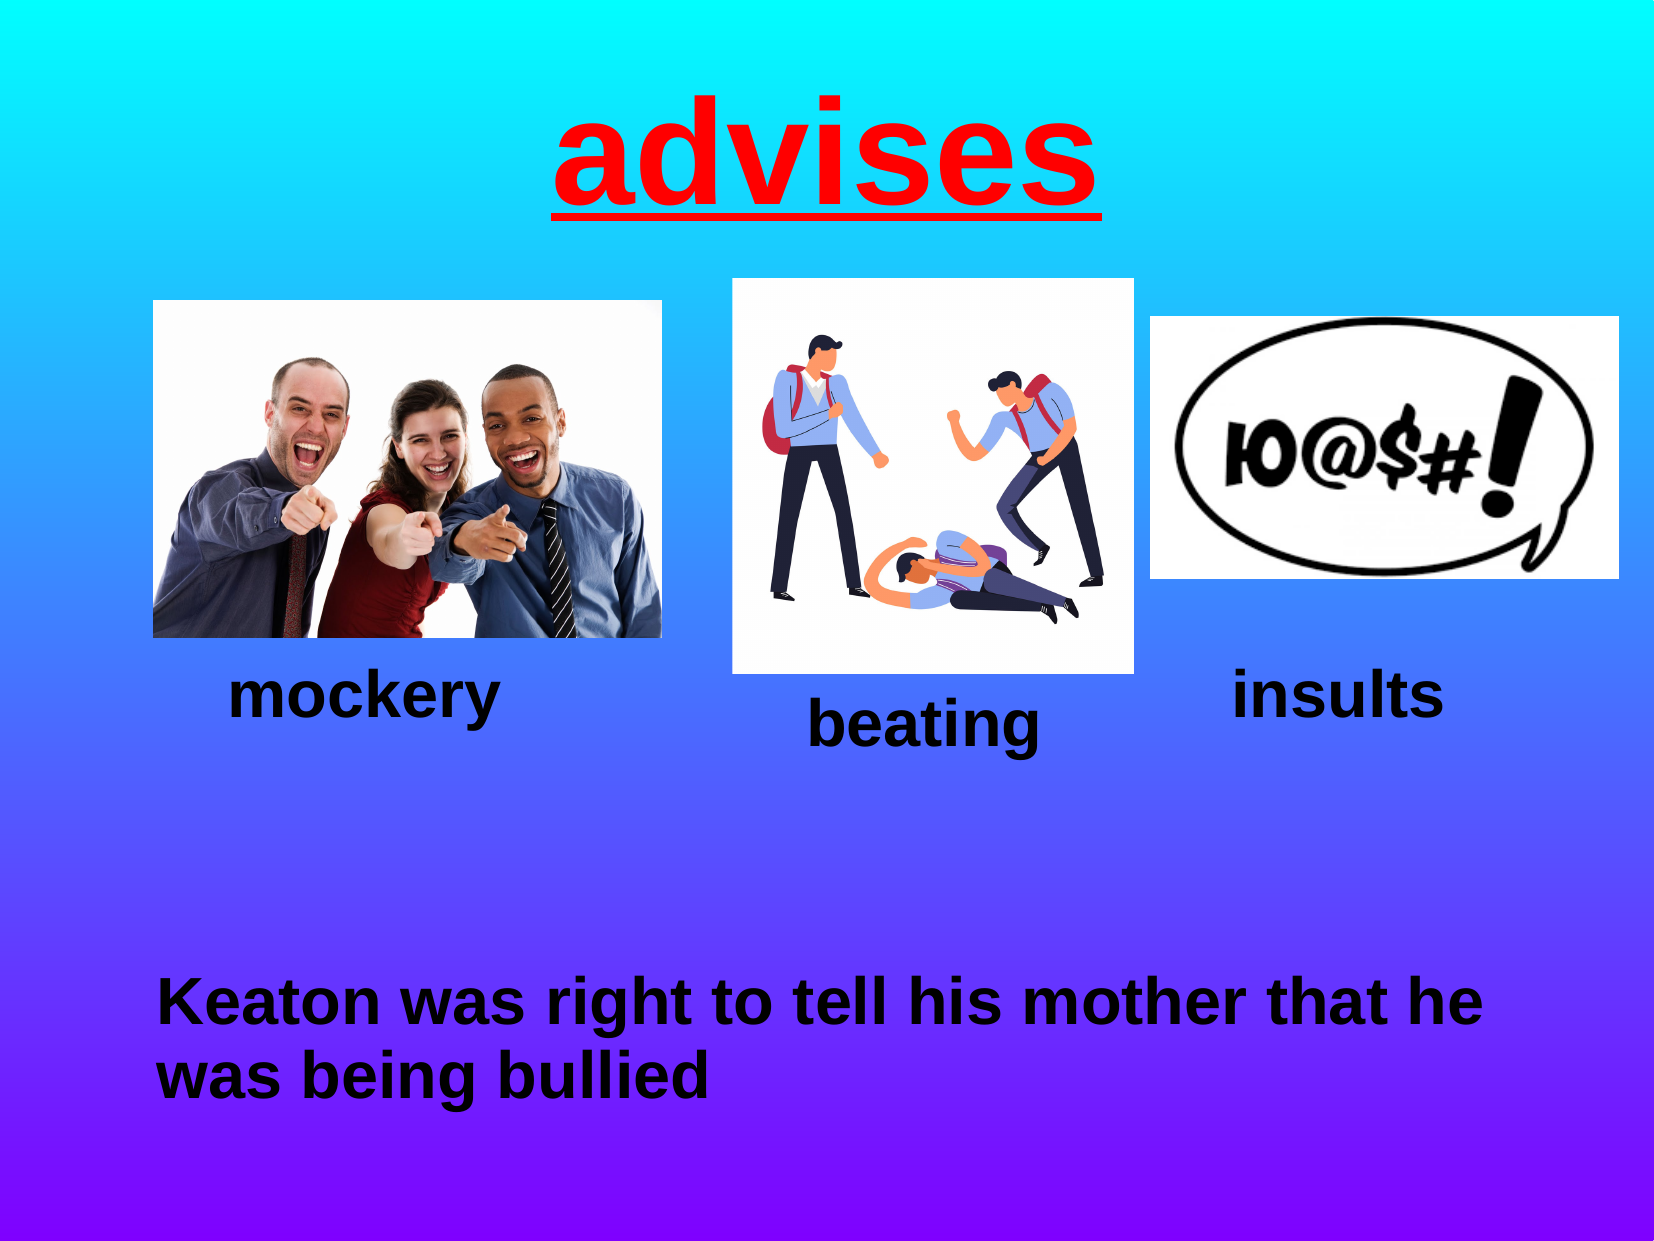

# advises
mockery
insults
beating
Keaton was right to tell his mother that he was being bullied